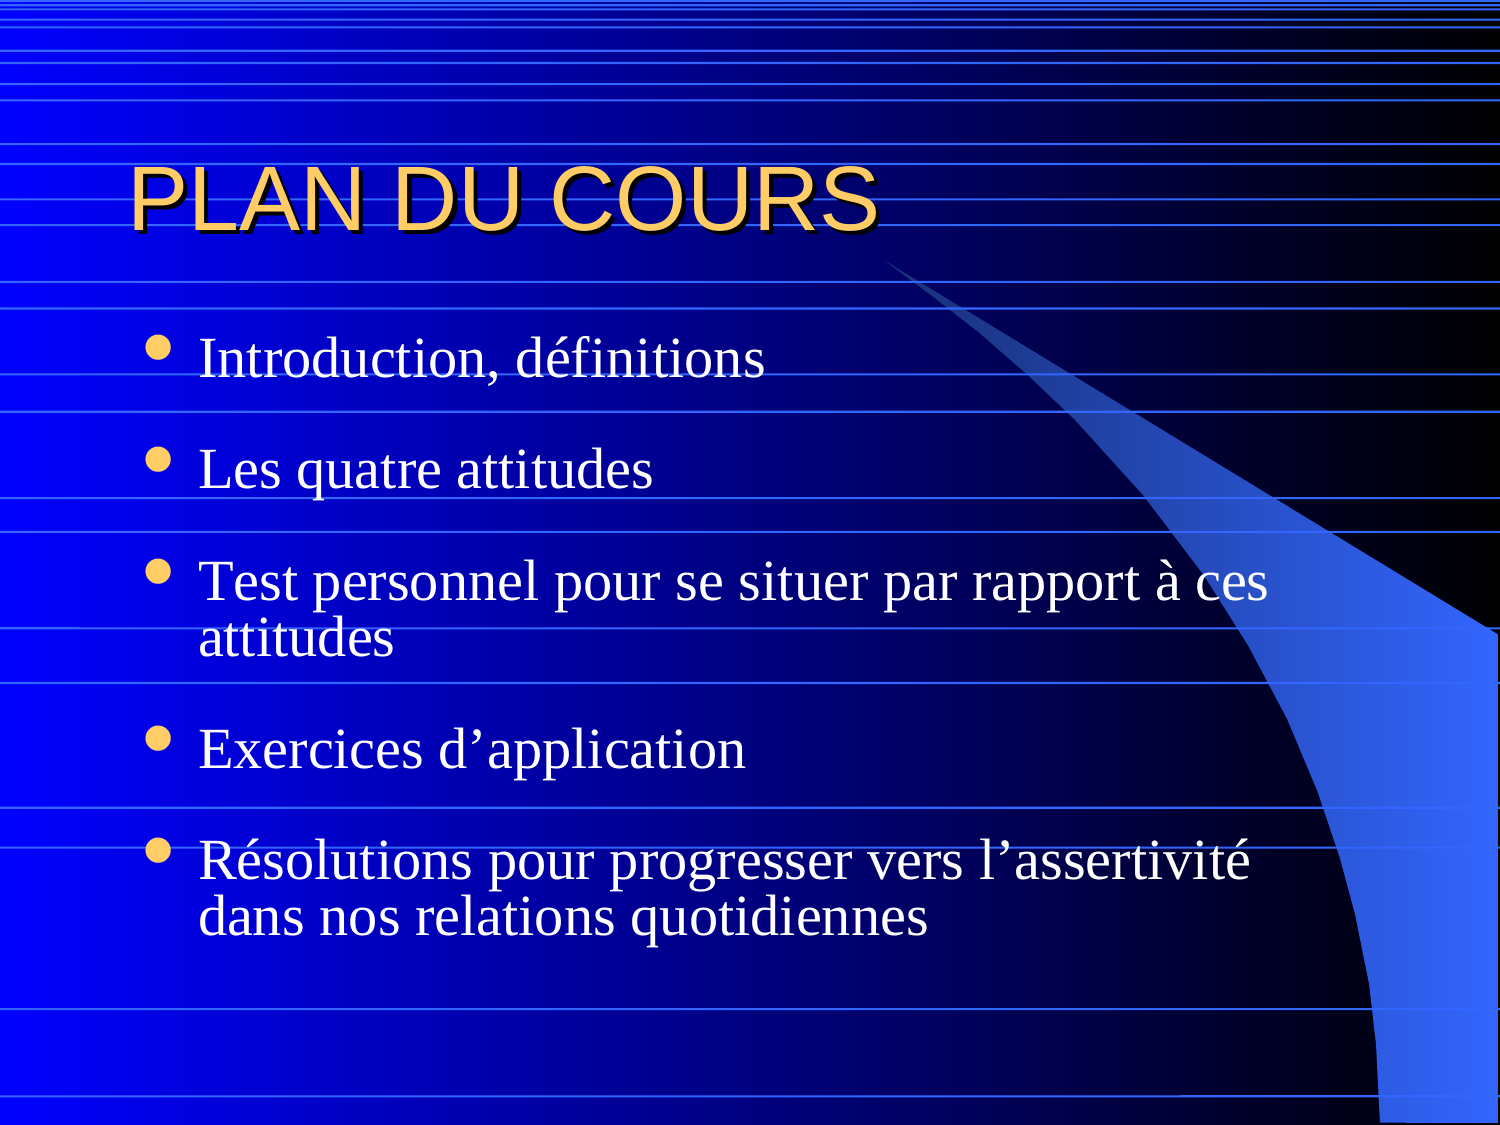

# PLAN DU COURS
Introduction, définitions
Les quatre attitudes
Test personnel pour se situer par rapport à ces attitudes
Exercices d’application
Résolutions pour progresser vers l’assertivité dans nos relations quotidiennes